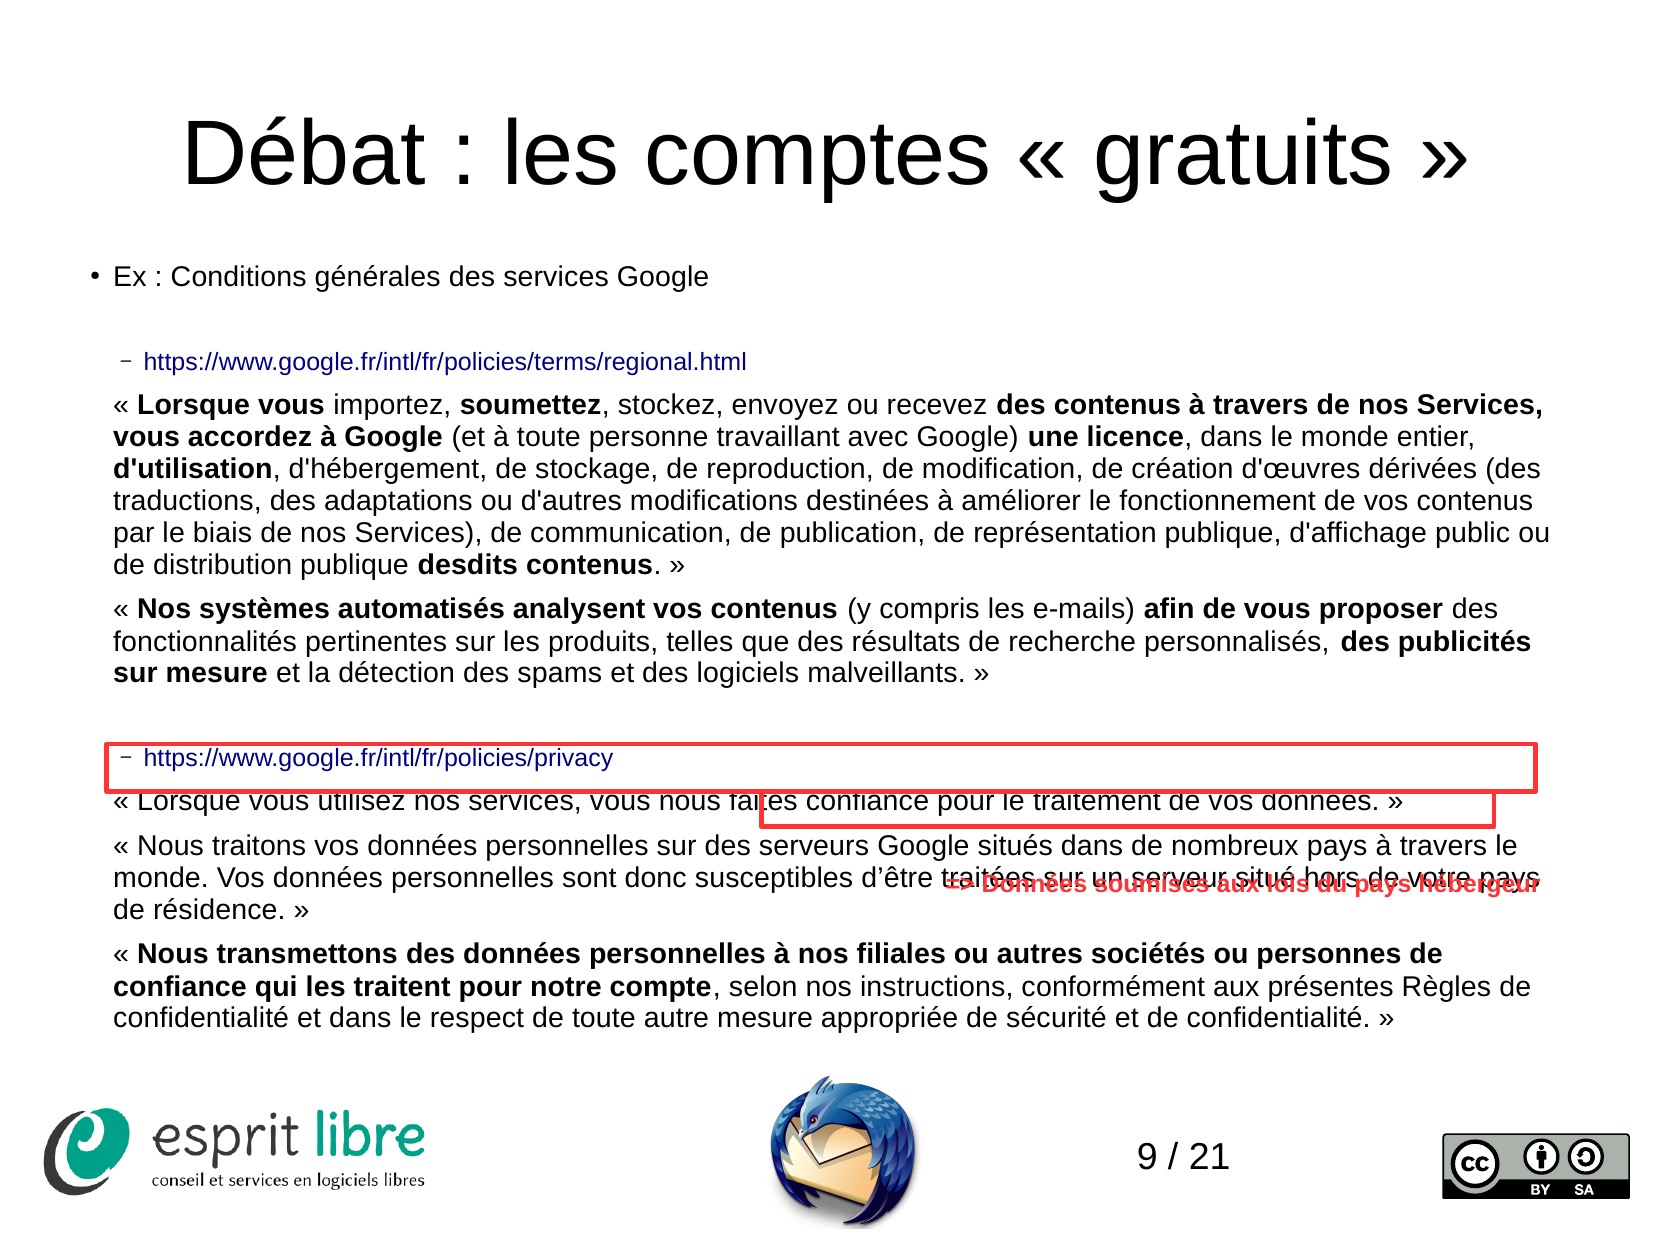

# Débat : les comptes « gratuits »
Ex : Conditions générales des services Google
https://www.google.fr/intl/fr/policies/terms/regional.html
« Lorsque vous importez, soumettez, stockez, envoyez ou recevez des contenus à travers de nos Services, vous accordez à Google (et à toute personne travaillant avec Google) une licence, dans le monde entier, d'utilisation, d'hébergement, de stockage, de reproduction, de modification, de création d'œuvres dérivées (des traductions, des adaptations ou d'autres modifications destinées à améliorer le fonctionnement de vos contenus par le biais de nos Services), de communication, de publication, de représentation publique, d'affichage public ou de distribution publique desdits contenus. »
« Nos systèmes automatisés analysent vos contenus (y compris les e-mails) afin de vous proposer des fonctionnalités pertinentes sur les produits, telles que des résultats de recherche personnalisés, des publicités sur mesure et la détection des spams et des logiciels malveillants. »
https://www.google.fr/intl/fr/policies/privacy
« Lorsque vous utilisez nos services, vous nous faites confiance pour le traitement de vos données. »
« Nous traitons vos données personnelles sur des serveurs Google situés dans de nombreux pays à travers le monde. Vos données personnelles sont donc susceptibles d’être traitées sur un serveur situé hors de votre pays de résidence. »
« Nous transmettons des données personnelles à nos filiales ou autres sociétés ou personnes de confiance qui les traitent pour notre compte, selon nos instructions, conformément aux présentes Règles de confidentialité et dans le respect de toute autre mesure appropriée de sécurité et de confidentialité. »
=> Données soumises aux lois du pays hébergeur